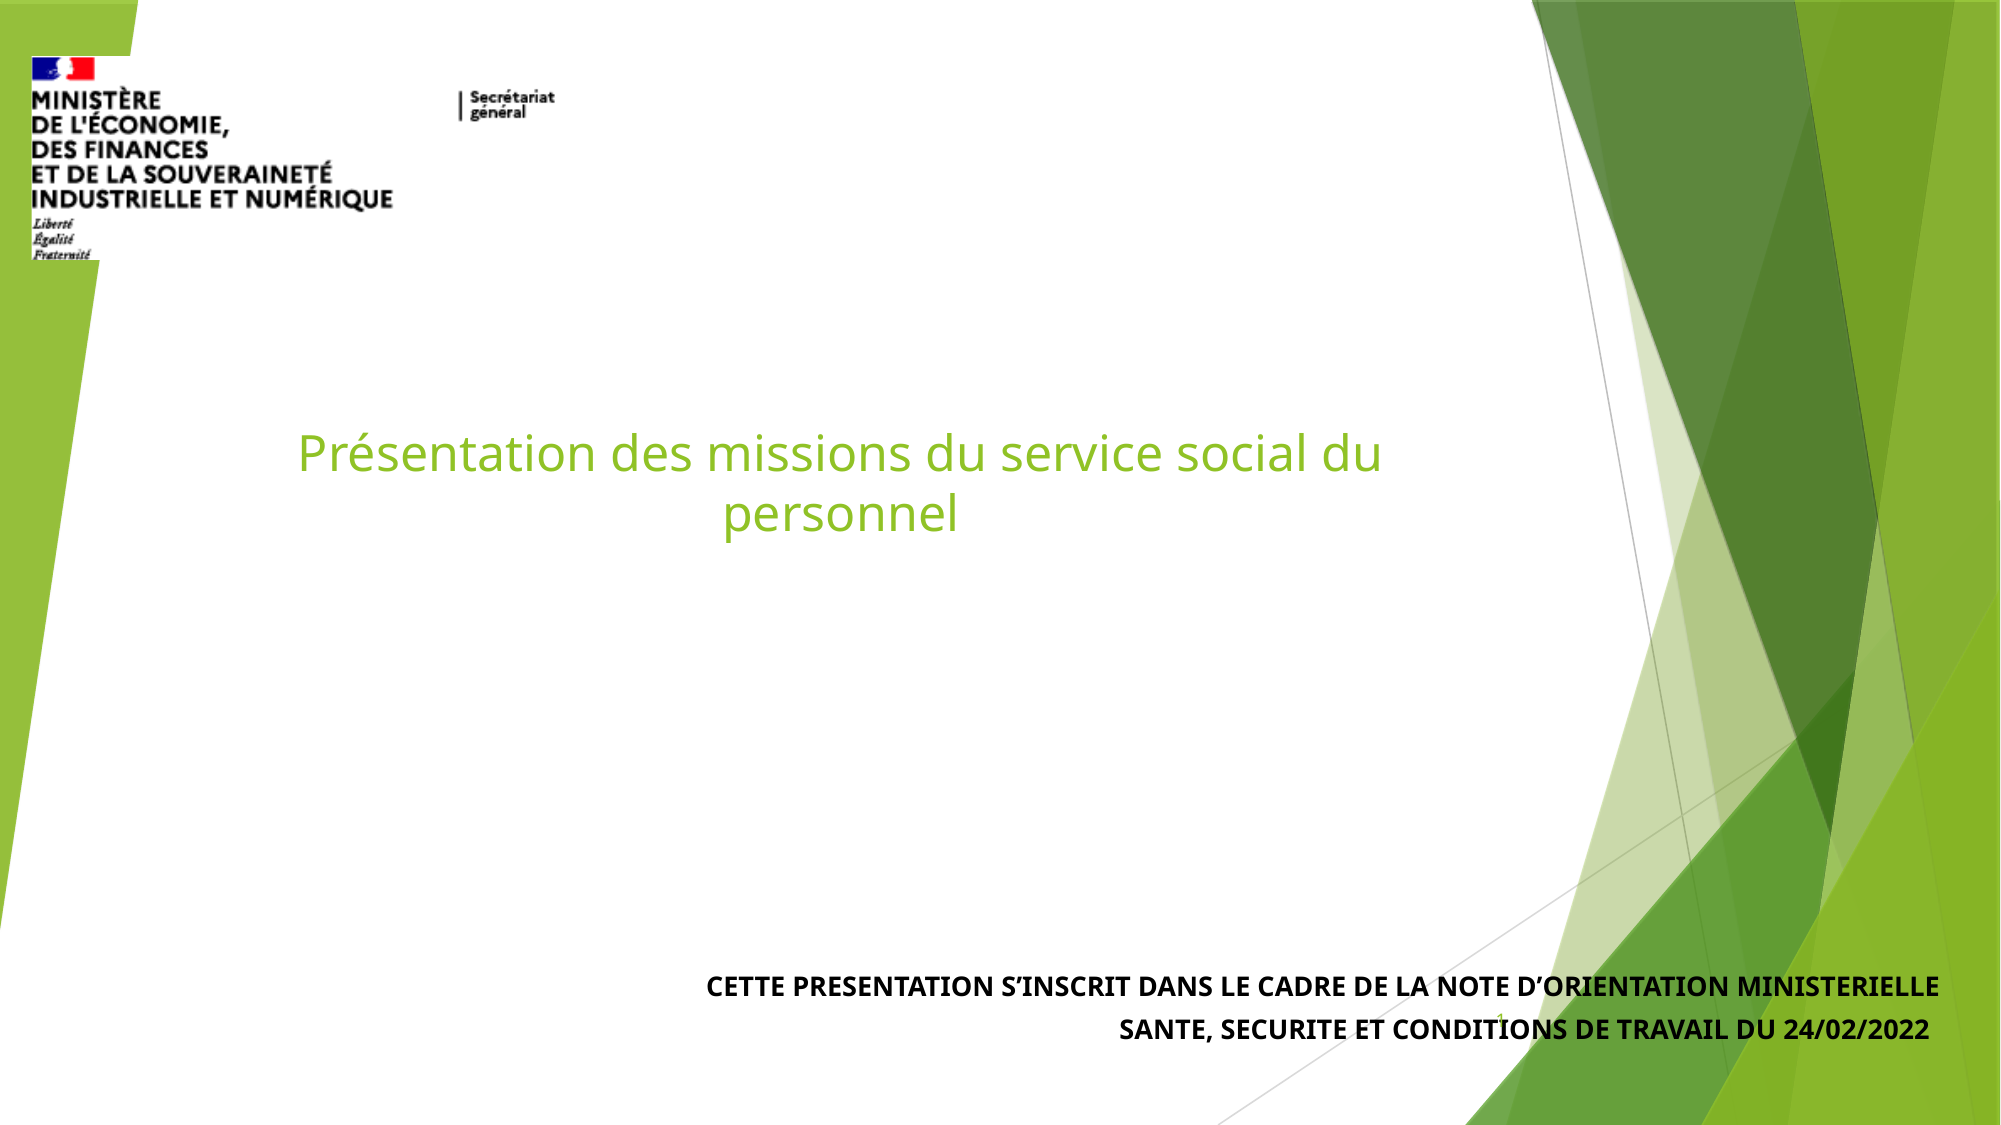

# Présentation des missions du service social du personnel
CETTE PRESENTATION S’INSCRIT DANS LE CADRE DE LA NOTE D’ORIENTATION MINISTERIELLE SANTE, SECURITE ET CONDITIONS DE TRAVAIL DU 24/02/2022